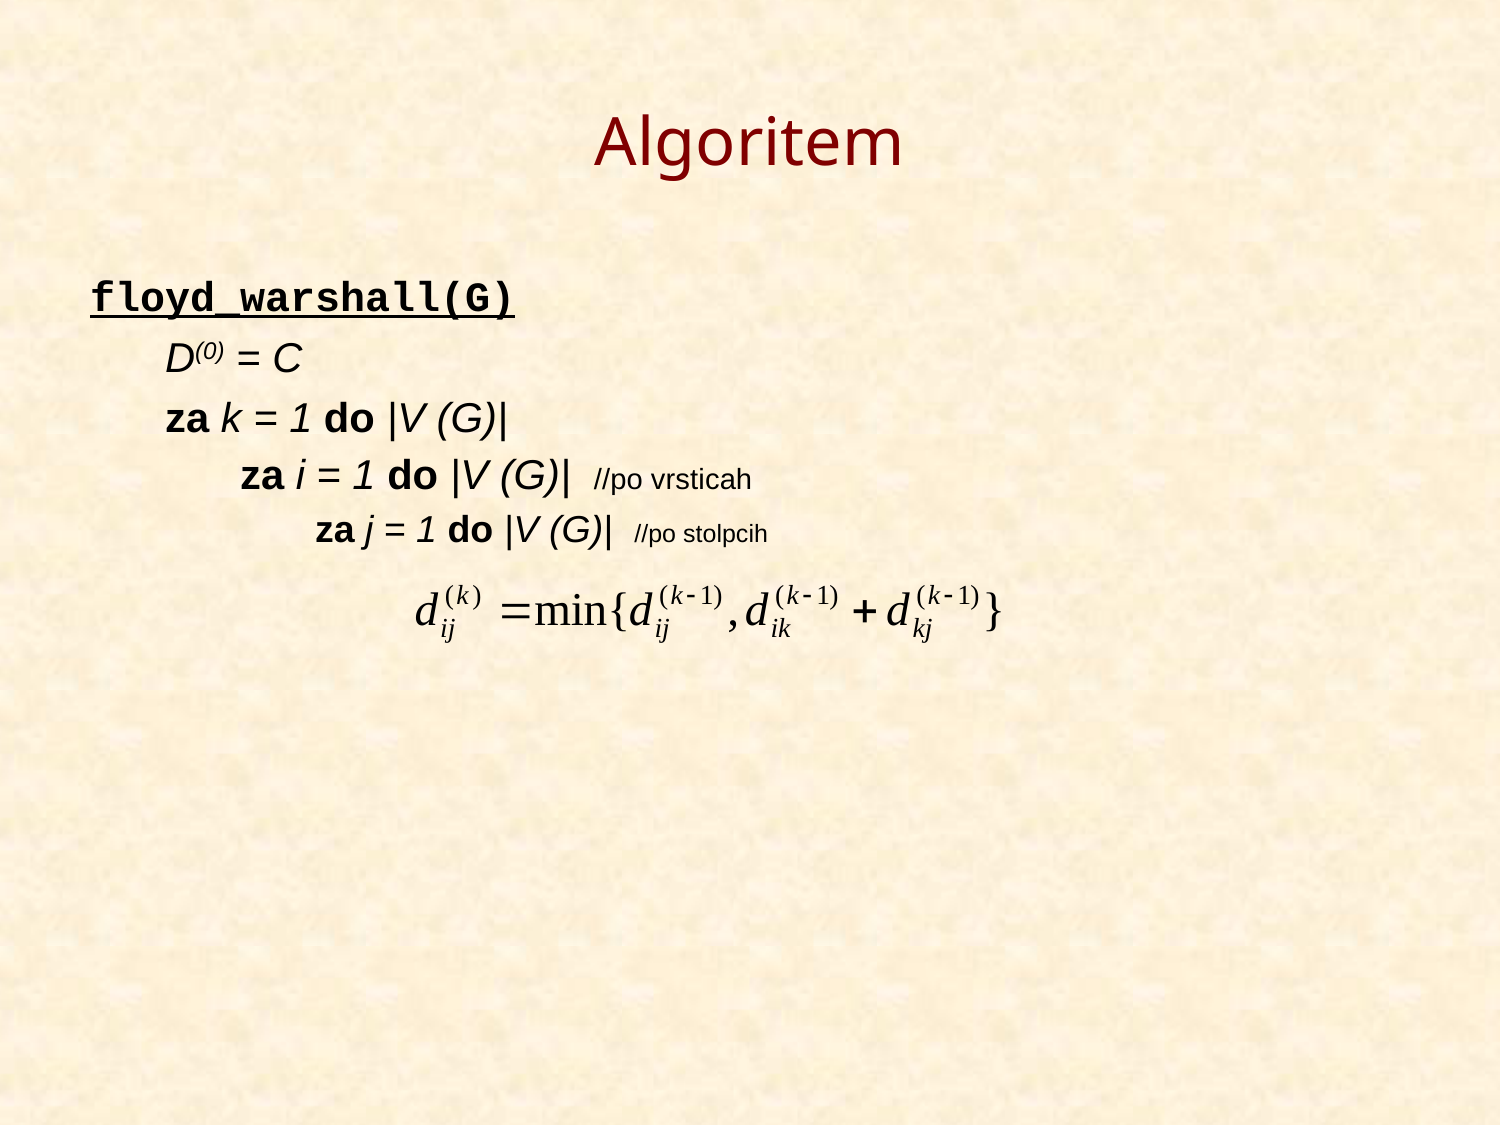

# Algoritem
floyd_warshall(G)
D(0) = C
za k = 1 do |V (G)|
za i = 1 do |V (G)| //po vrsticah
za j = 1 do |V (G)| //po stolpcih